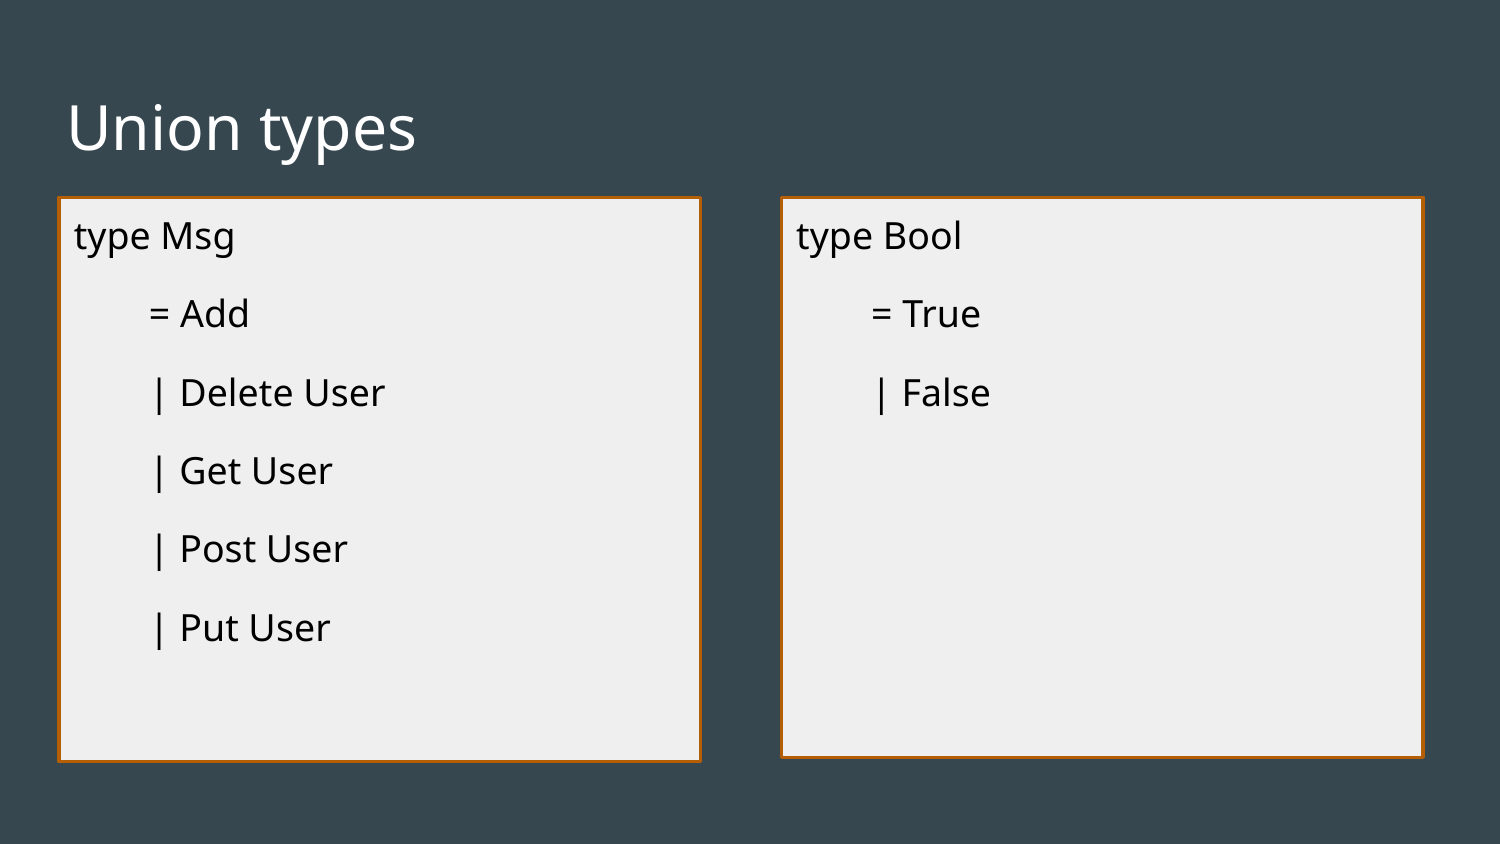

# Union types
type Msg
= Add
| Delete User
| Get User
| Post User
| Put User
type Bool
= True
| False